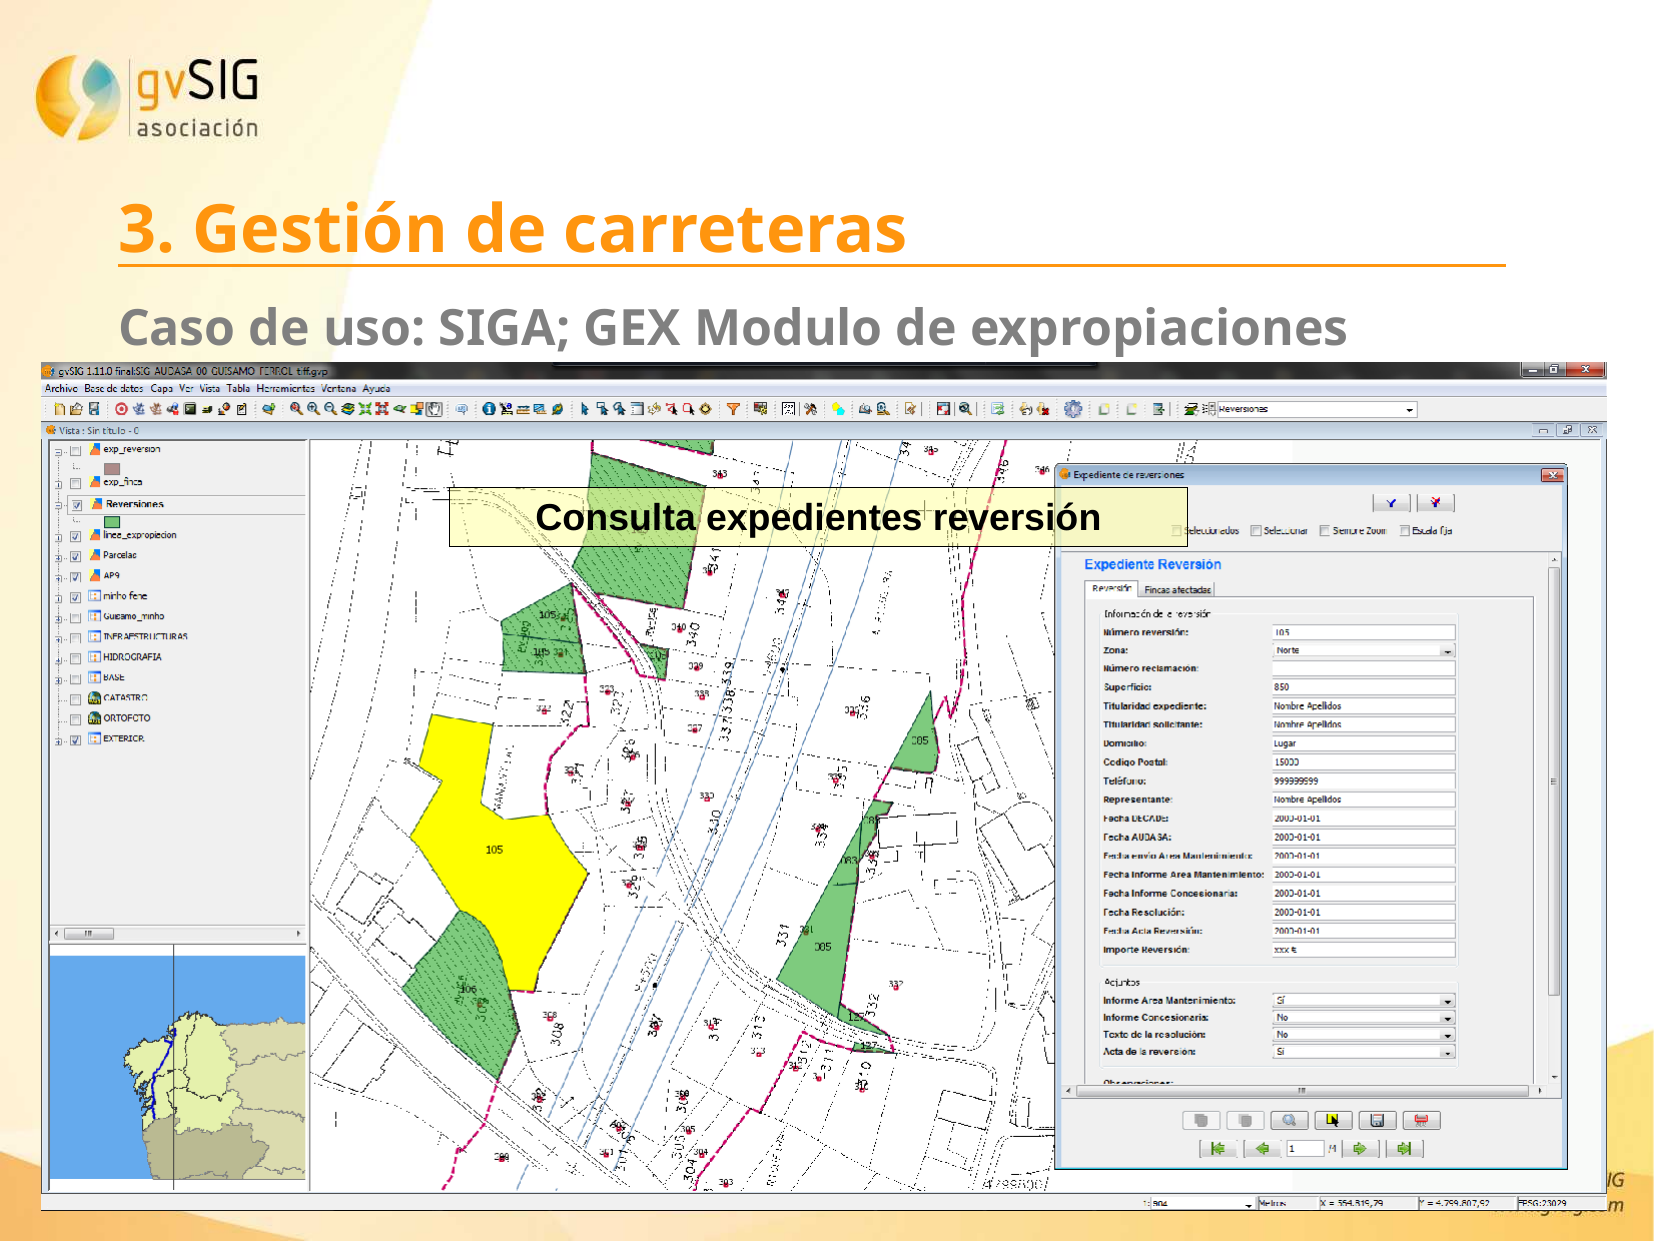

# 3. Gestión de carreteras
Caso de uso: SIGA; GEX Modulo de expropiaciones
Consulta expedientes reversión